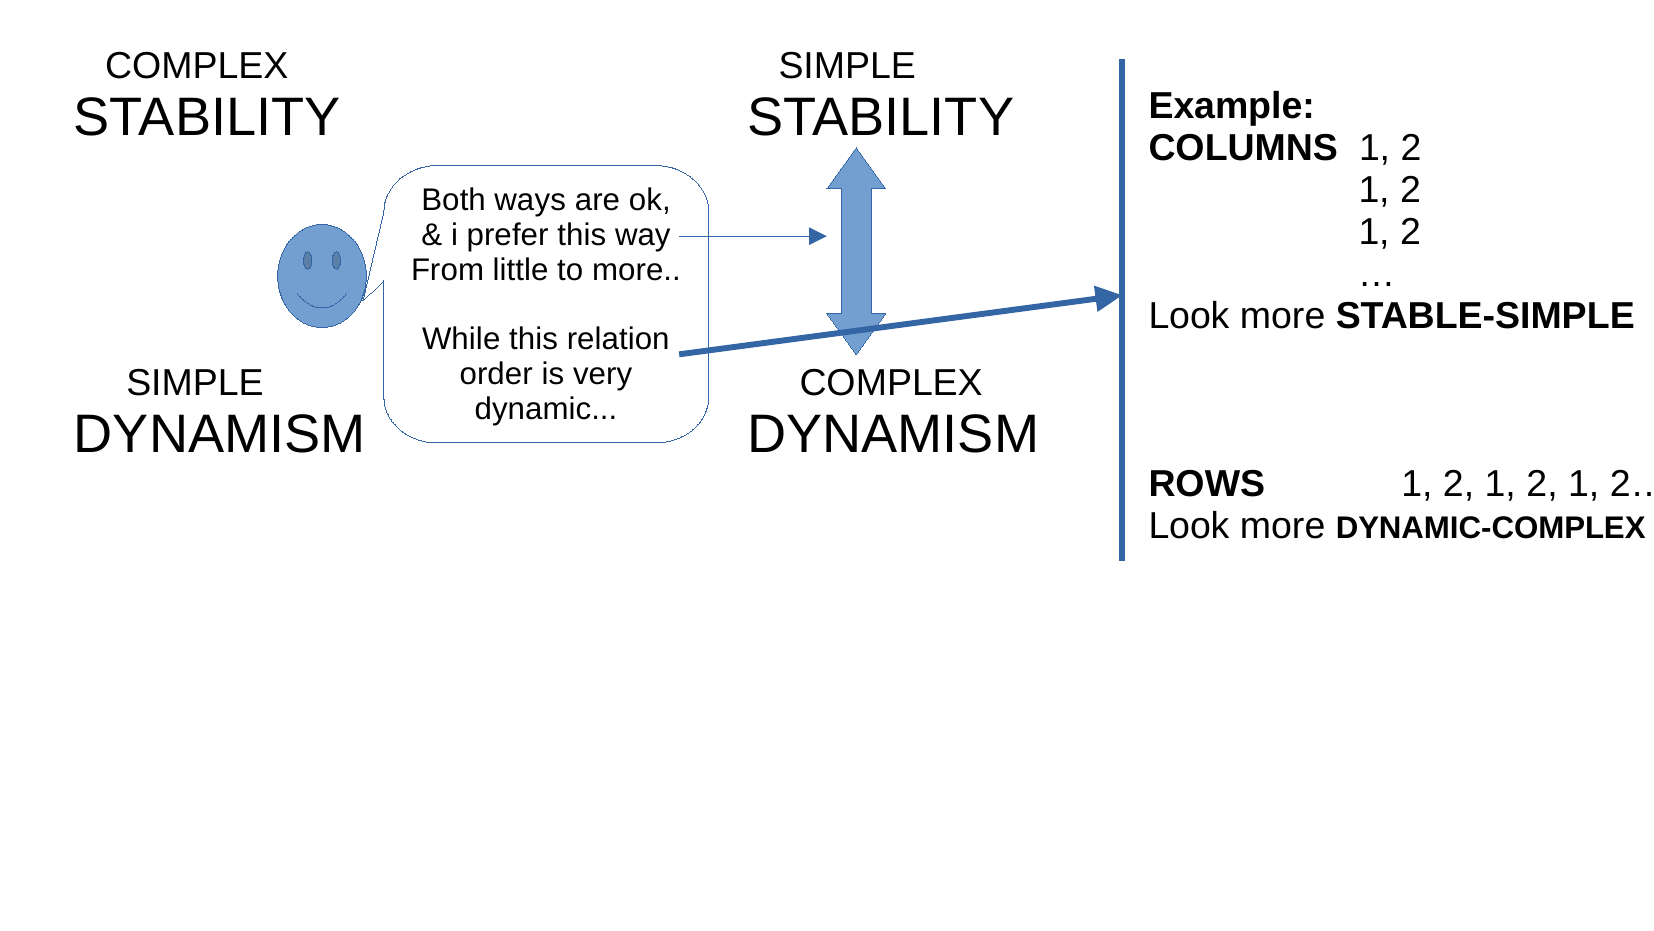

COMPLEX
STABILITY
 SIMPLE
STABILITY
Example:
COLUMNS 1, 2
 1, 2
 1, 2
 …
Look more STABLE-SIMPLE
ROWS 1, 2, 1, 2, 1, 2…
Look more DYNAMIC-COMPLEX
Both ways are ok,
& i prefer this way
From little to more..
While this relation order is very dynamic...
 SIMPLE
DYNAMISM
 COMPLEX
DYNAMISM